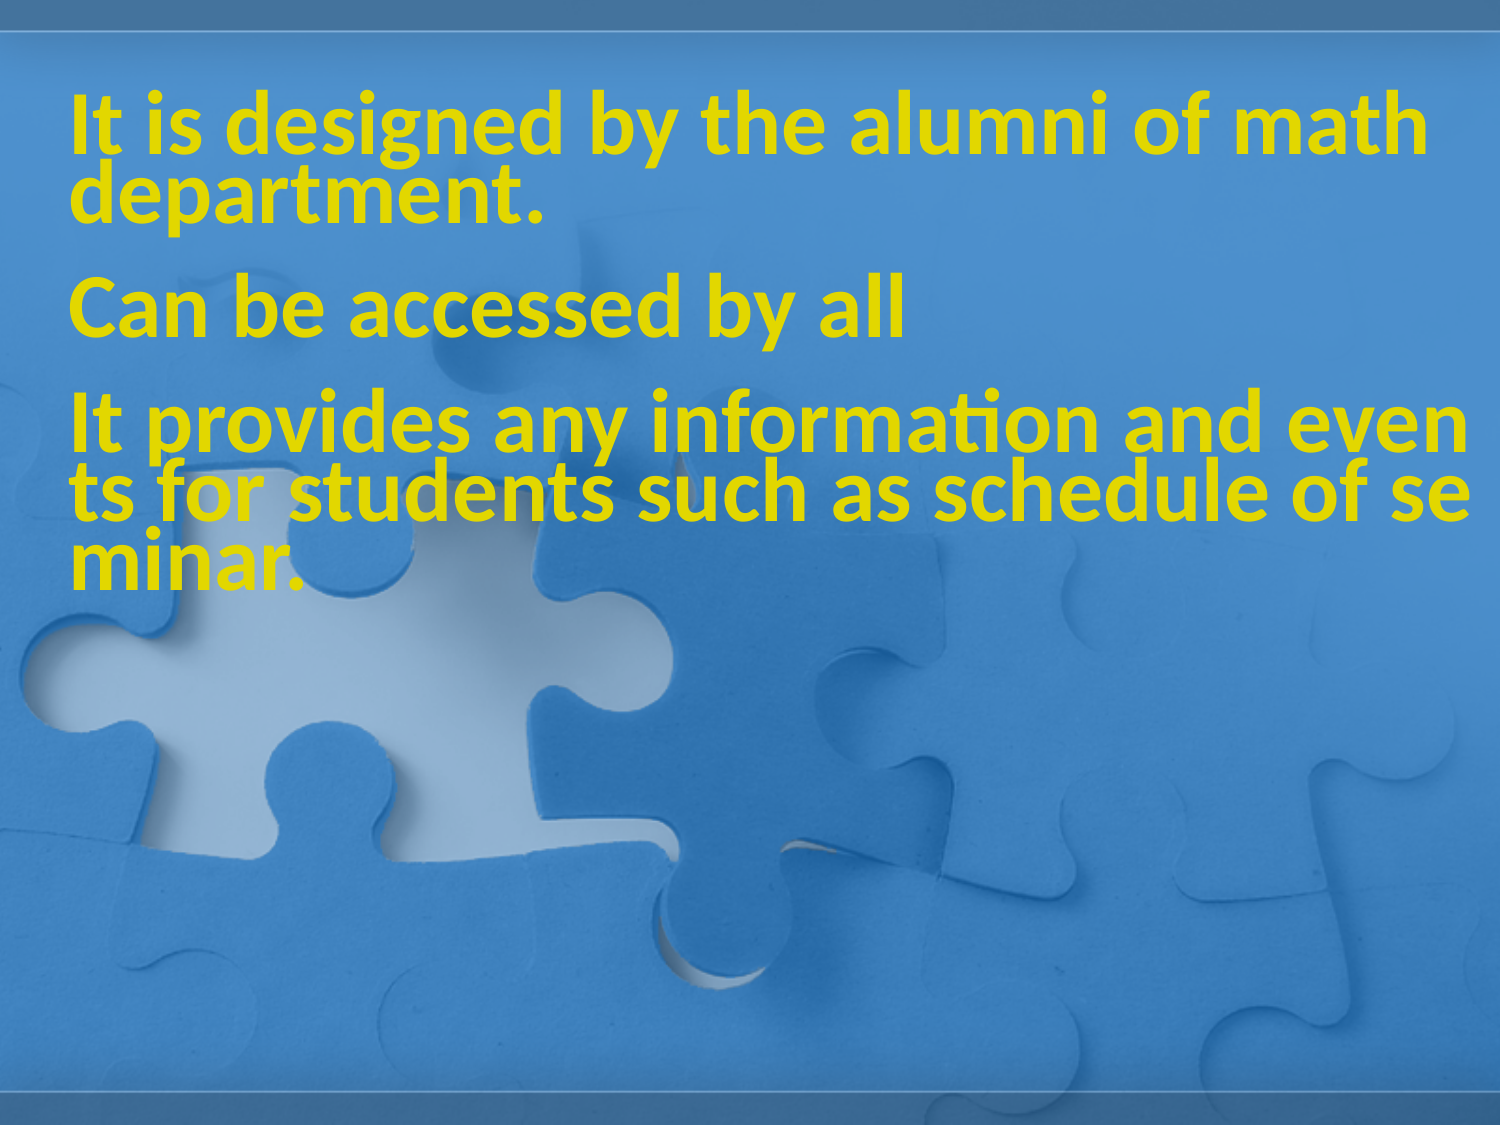

It is designed by the alumni of math department.
Can be accessed by all
It provides any information and events for students such as schedule of seminar.